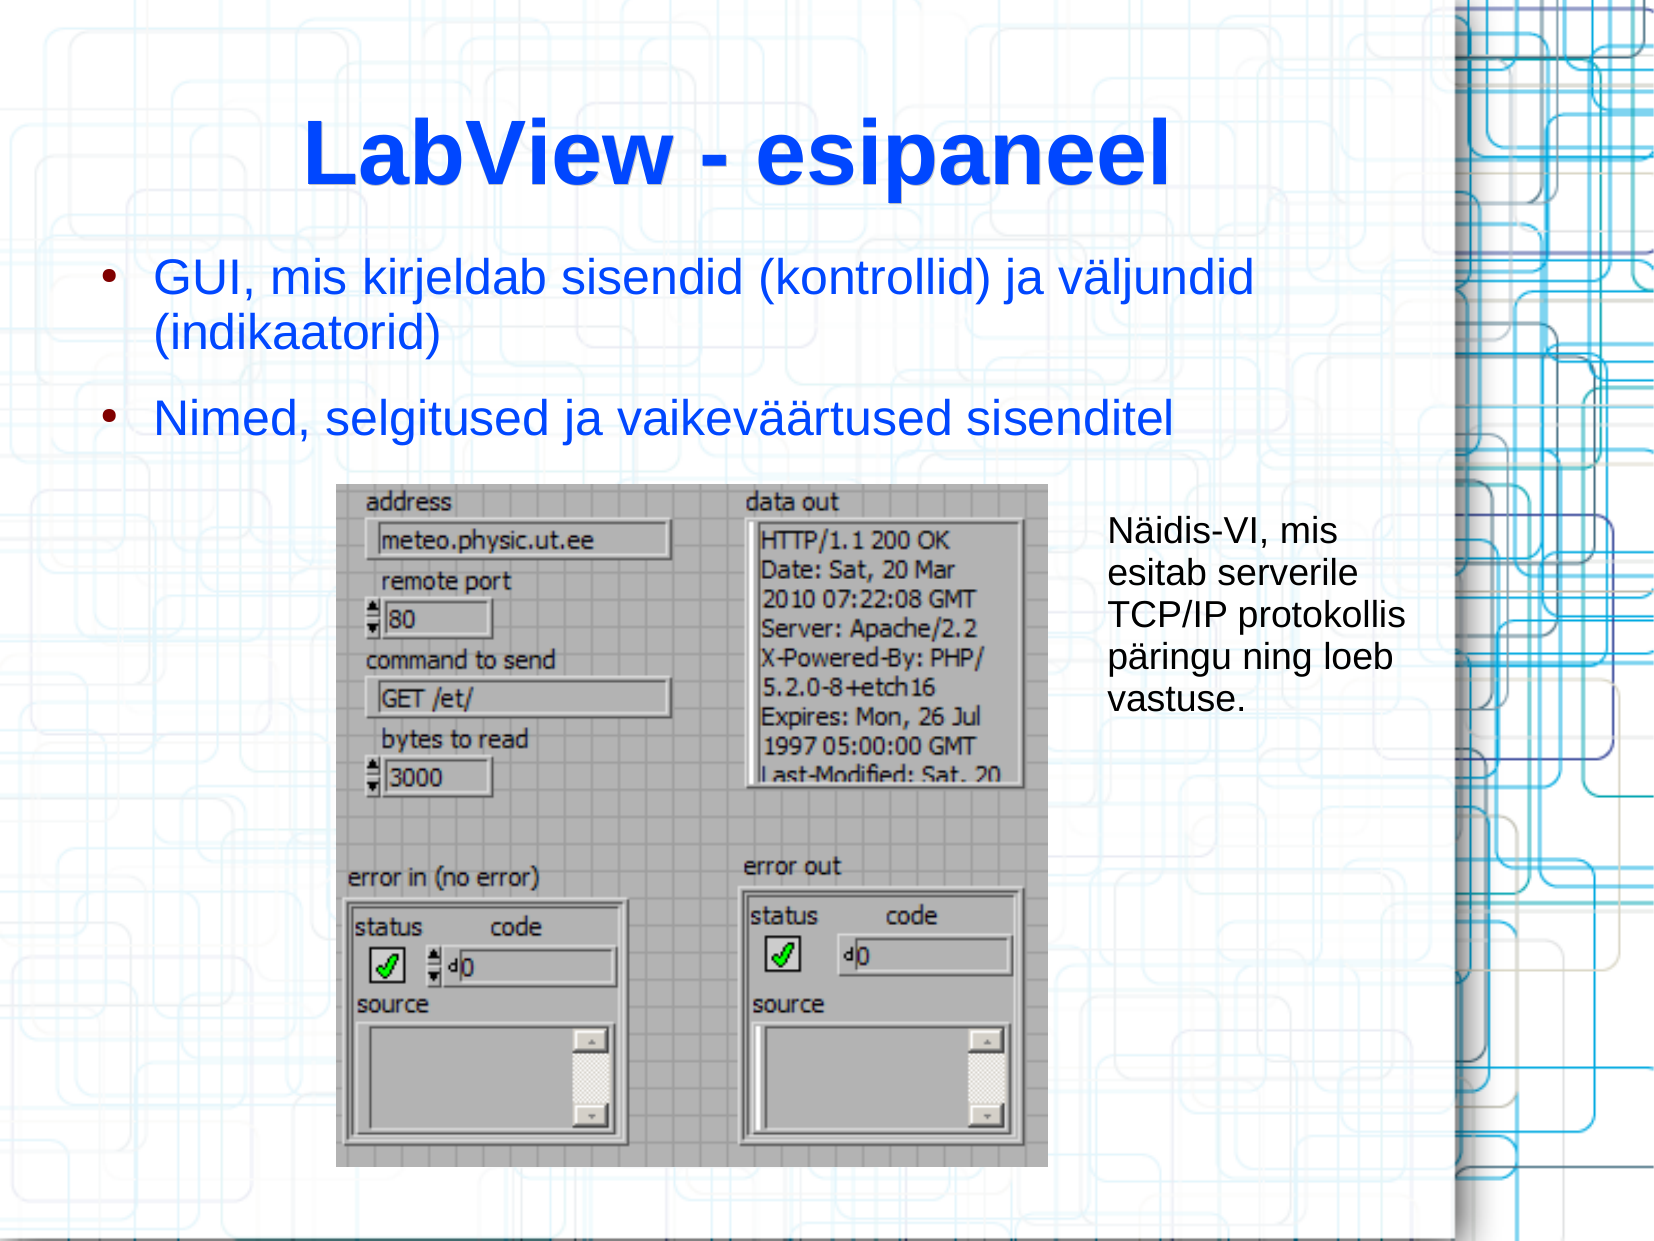

# LabView - esipaneel
GUI, mis kirjeldab sisendid (kontrollid) ja väljundid (indikaatorid)
Nimed, selgitused ja vaikeväärtused sisenditel
Näidis-VI, mis esitab serverile TCP/IP protokollis päringu ning loeb vastuse.